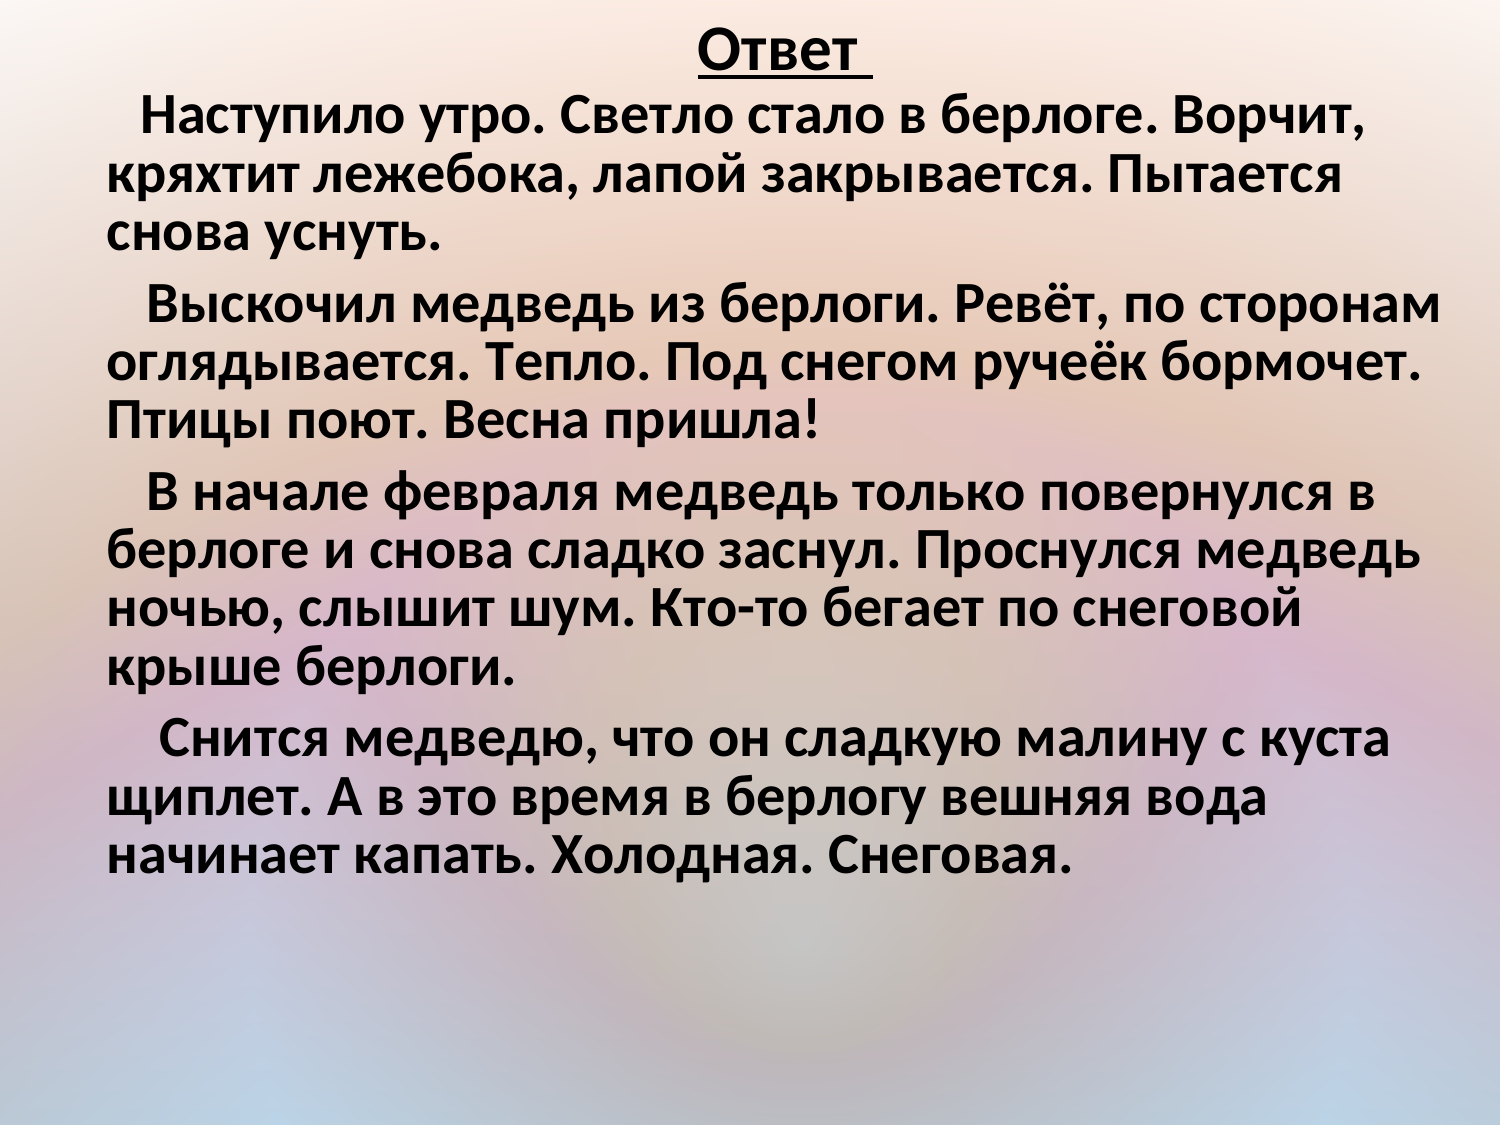

# Ответ
 Наступило утро. Светло стало в берлоге. Ворчит, кряхтит лежебока, лапой закрывается. Пытается снова уснуть.
 Выскочил медведь из берлоги. Ревёт, по сторонам оглядывается. Тепло. Под снегом ручеёк бормочет. Птицы поют. Весна пришла!
 В начале февраля медведь только повернулся в берлоге и снова сладко заснул. Проснулся медведь ночью, слышит шум. Кто-то бегает по снеговой крыше берлоги.
 Снится медведю, что он сладкую малину с куста щиплет. А в это время в берлогу вешняя вода начинает капать. Холодная. Снеговая.